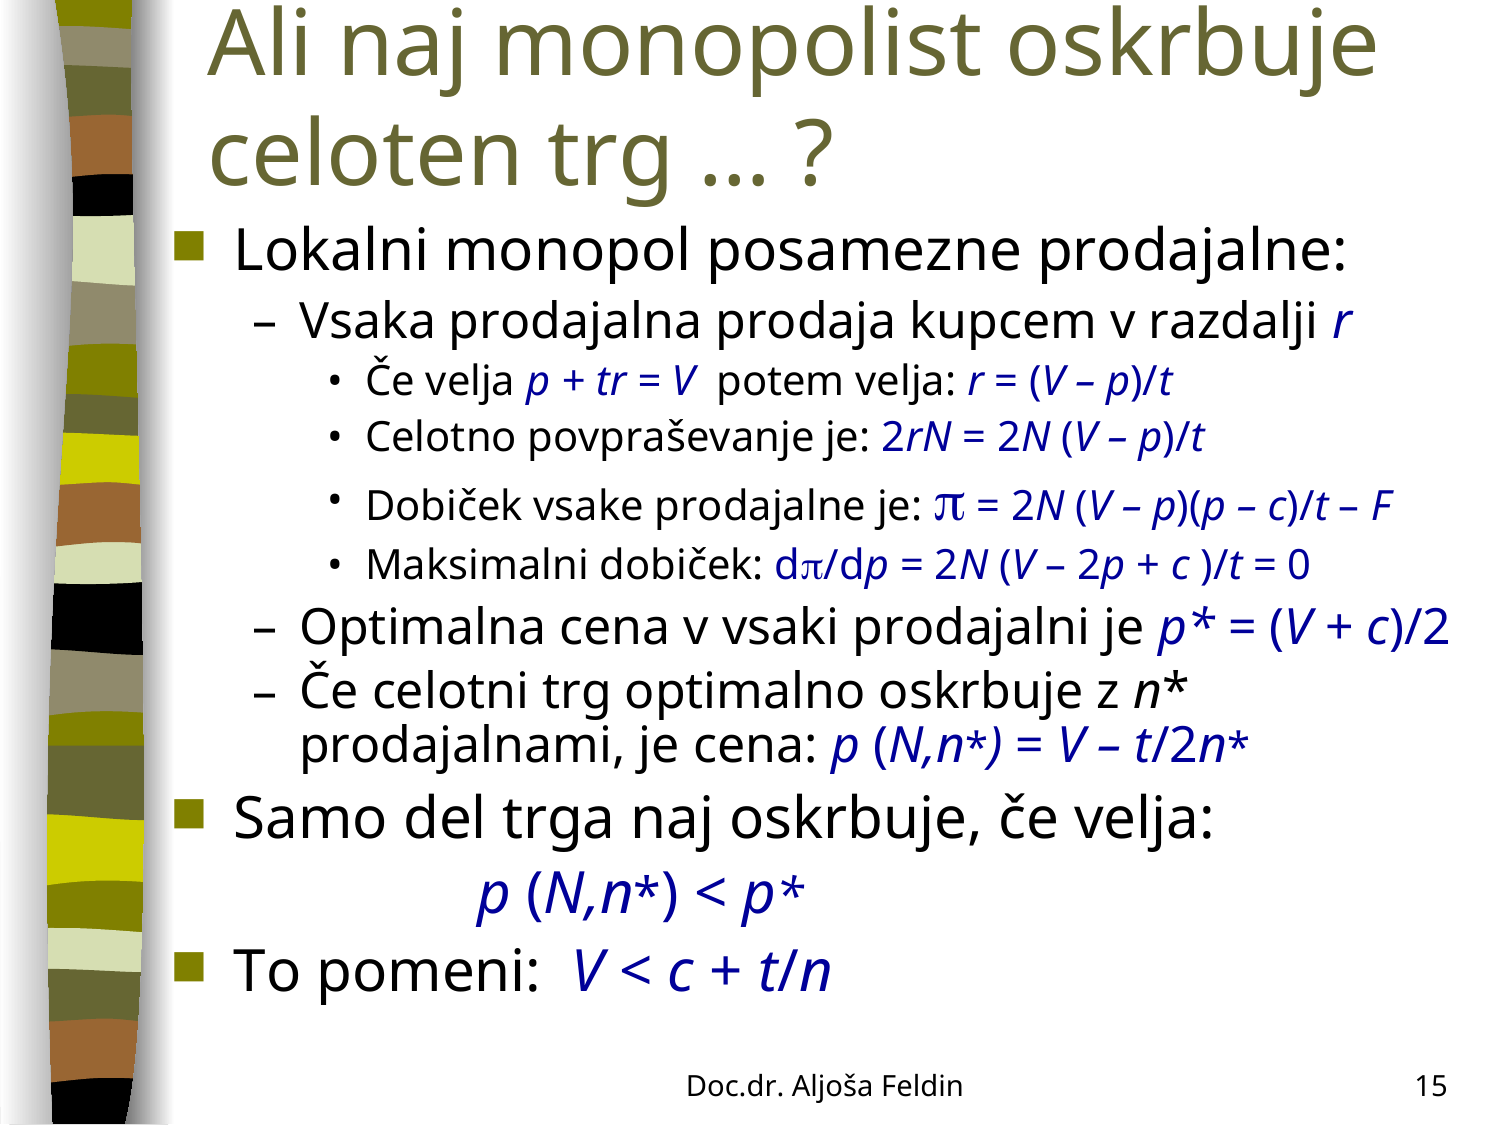

# Ali naj monopolist oskrbuje celoten trg … ?
Lokalni monopol posamezne prodajalne:
Vsaka prodajalna prodaja kupcem v razdalji r
Če velja p + tr = V potem velja: r = (V – p)/t
Celotno povpraševanje je: 2rN = 2N (V – p)/t
Dobiček vsake prodajalne je:  = 2N (V – p)(p – c)/t – F
Maksimalni dobiček: d/dp = 2N (V – 2p + c )/t = 0
Optimalna cena v vsaki prodajalni je p* = (V + c)/2
Če celotni trg optimalno oskrbuje z n* prodajalnami, je cena: p (N,n*) = V – t/2n*
Samo del trga naj oskrbuje, če velja:
			p (N,n*) < p*
To pomeni: V < c + t/n
Doc.dr. Aljoša Feldin